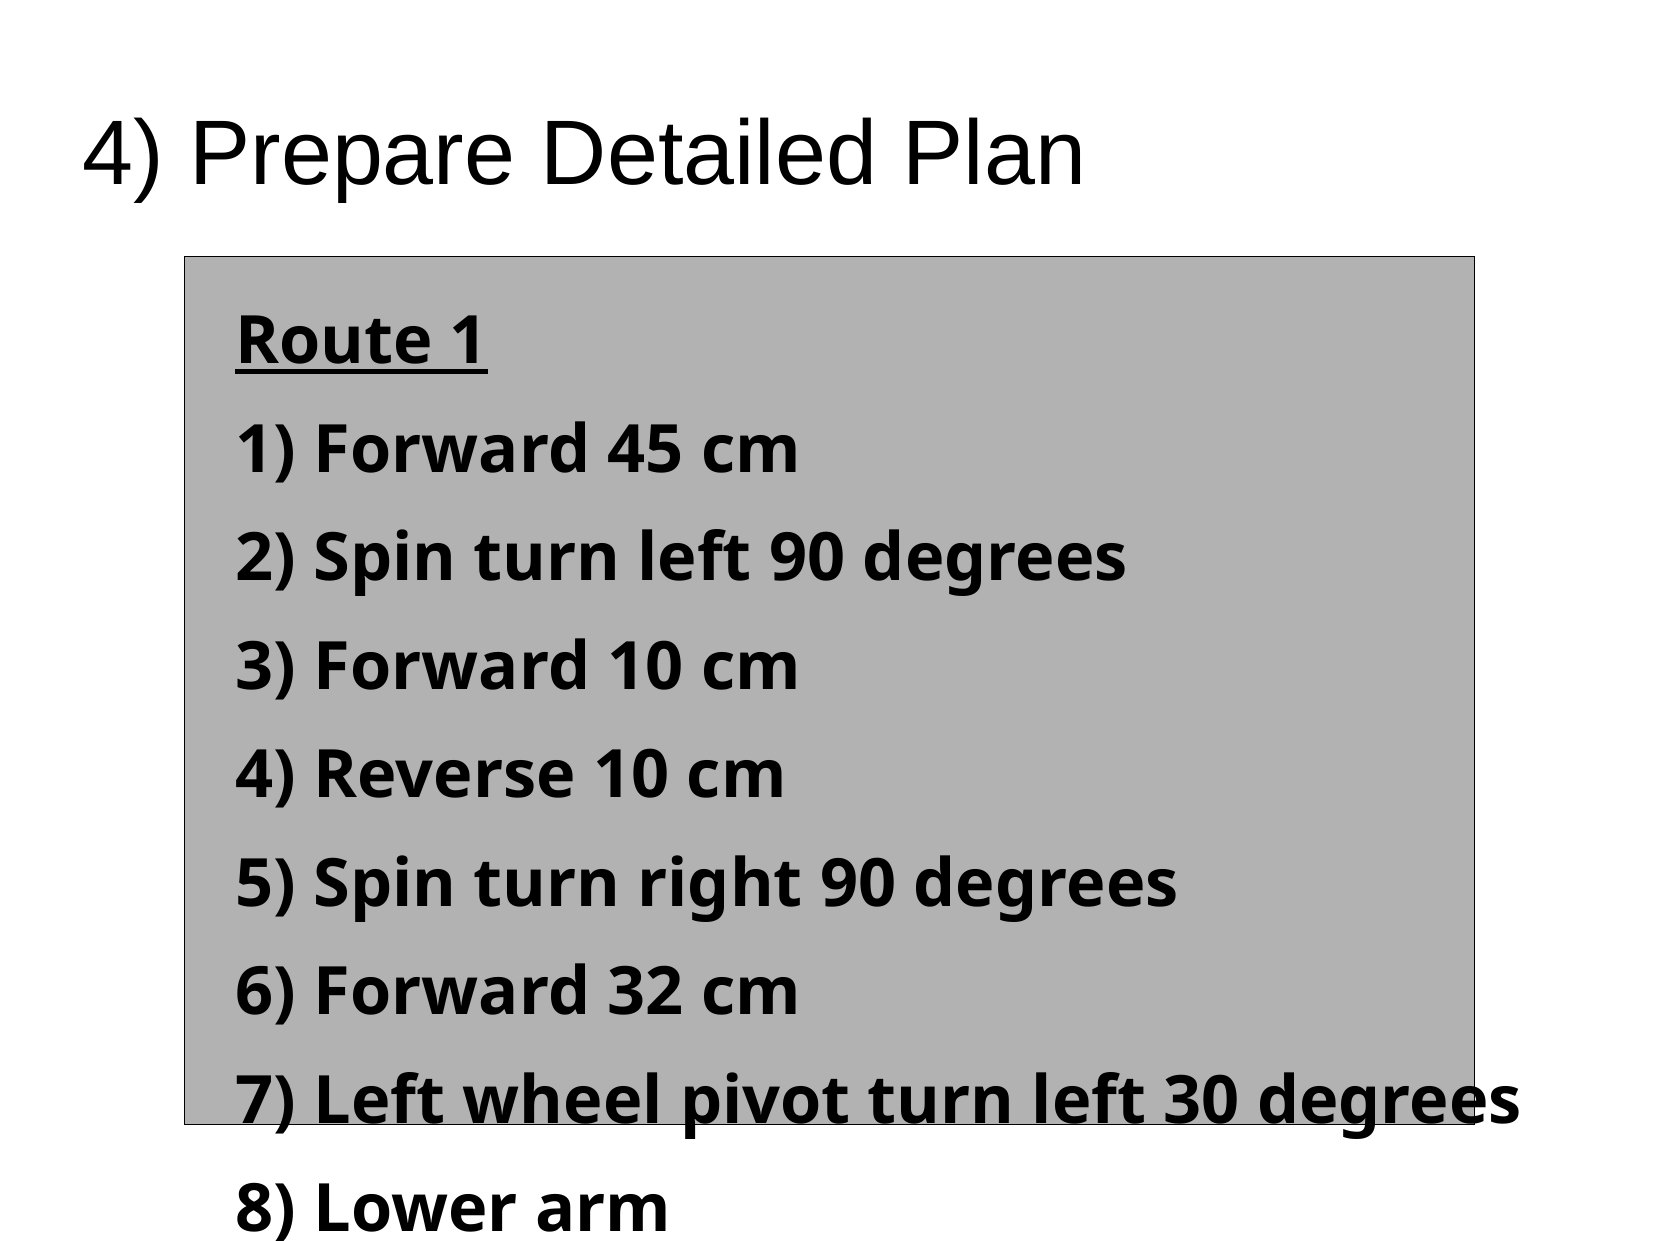

# 4) Prepare Detailed Plan
Route 1
1) Forward 45 cm
2) Spin turn left 90 degrees
3) Forward 10 cm
4) Reverse 10 cm
5) Spin turn right 90 degrees
6) Forward 32 cm
7) Left wheel pivot turn left 30 degrees
8) Lower arm